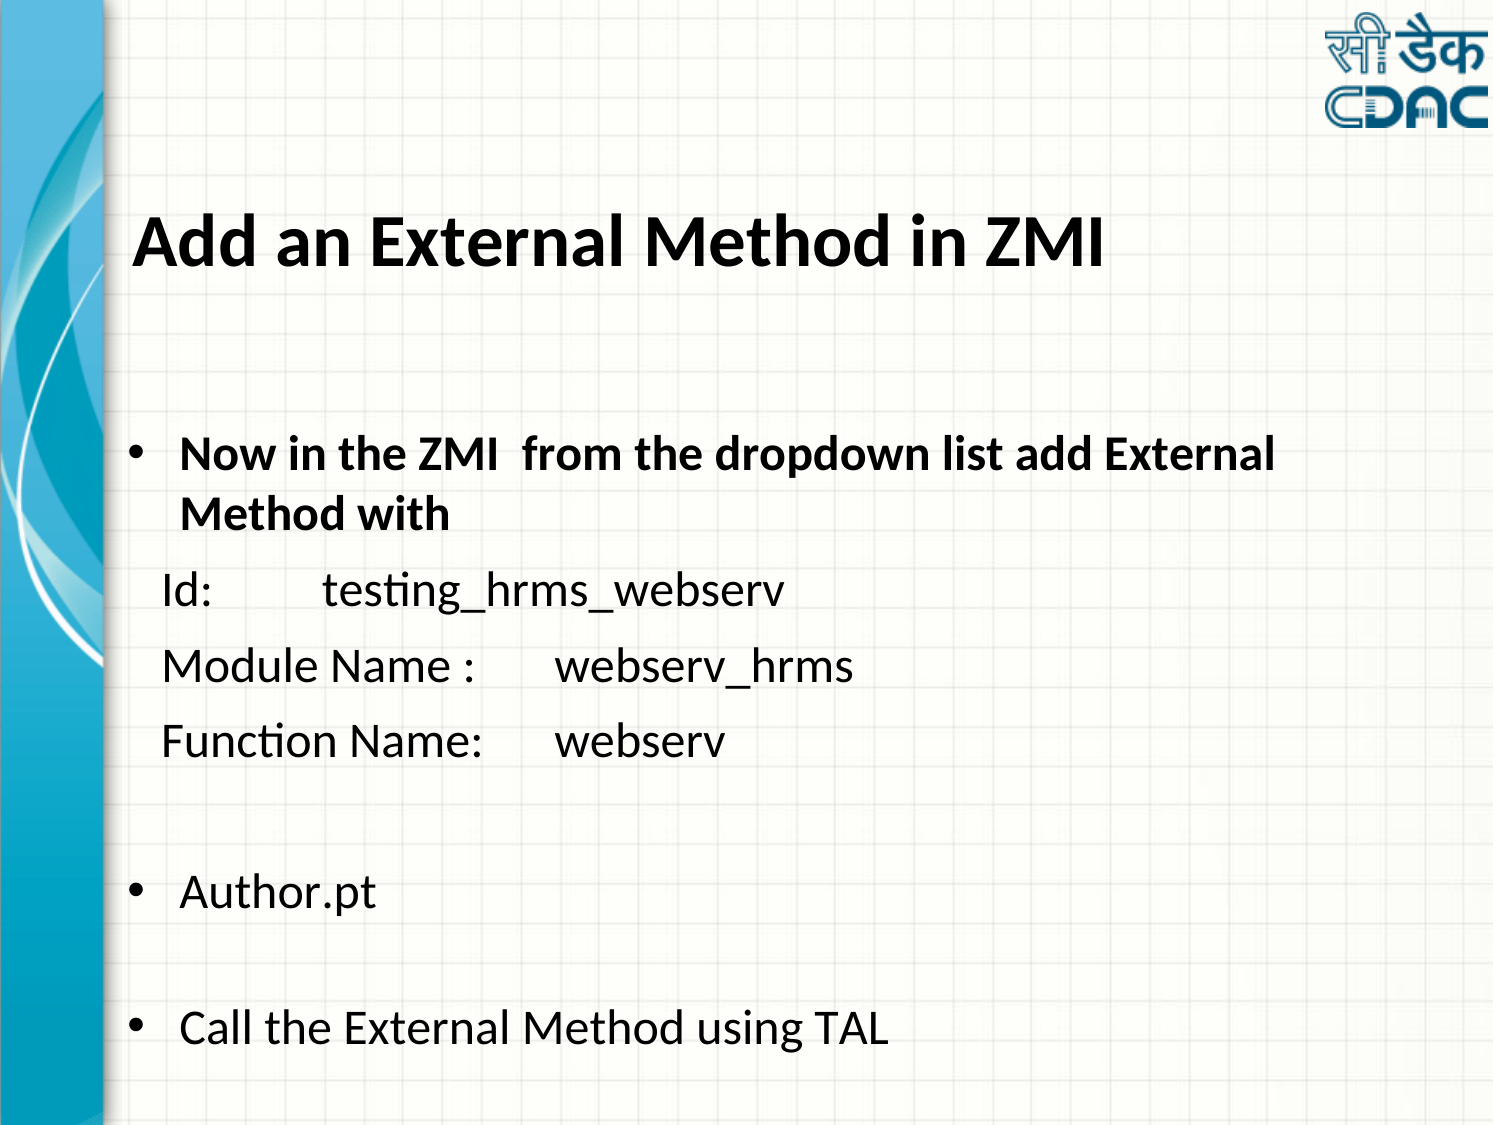

Add an External Method in ZMI
Now in the ZMI from the dropdown list add External Method with
 Id:	 testing_hrms_webserv
 Module Name :		webserv_hrms
 Function Name:	webserv
Author.pt
Call the External Method using TAL